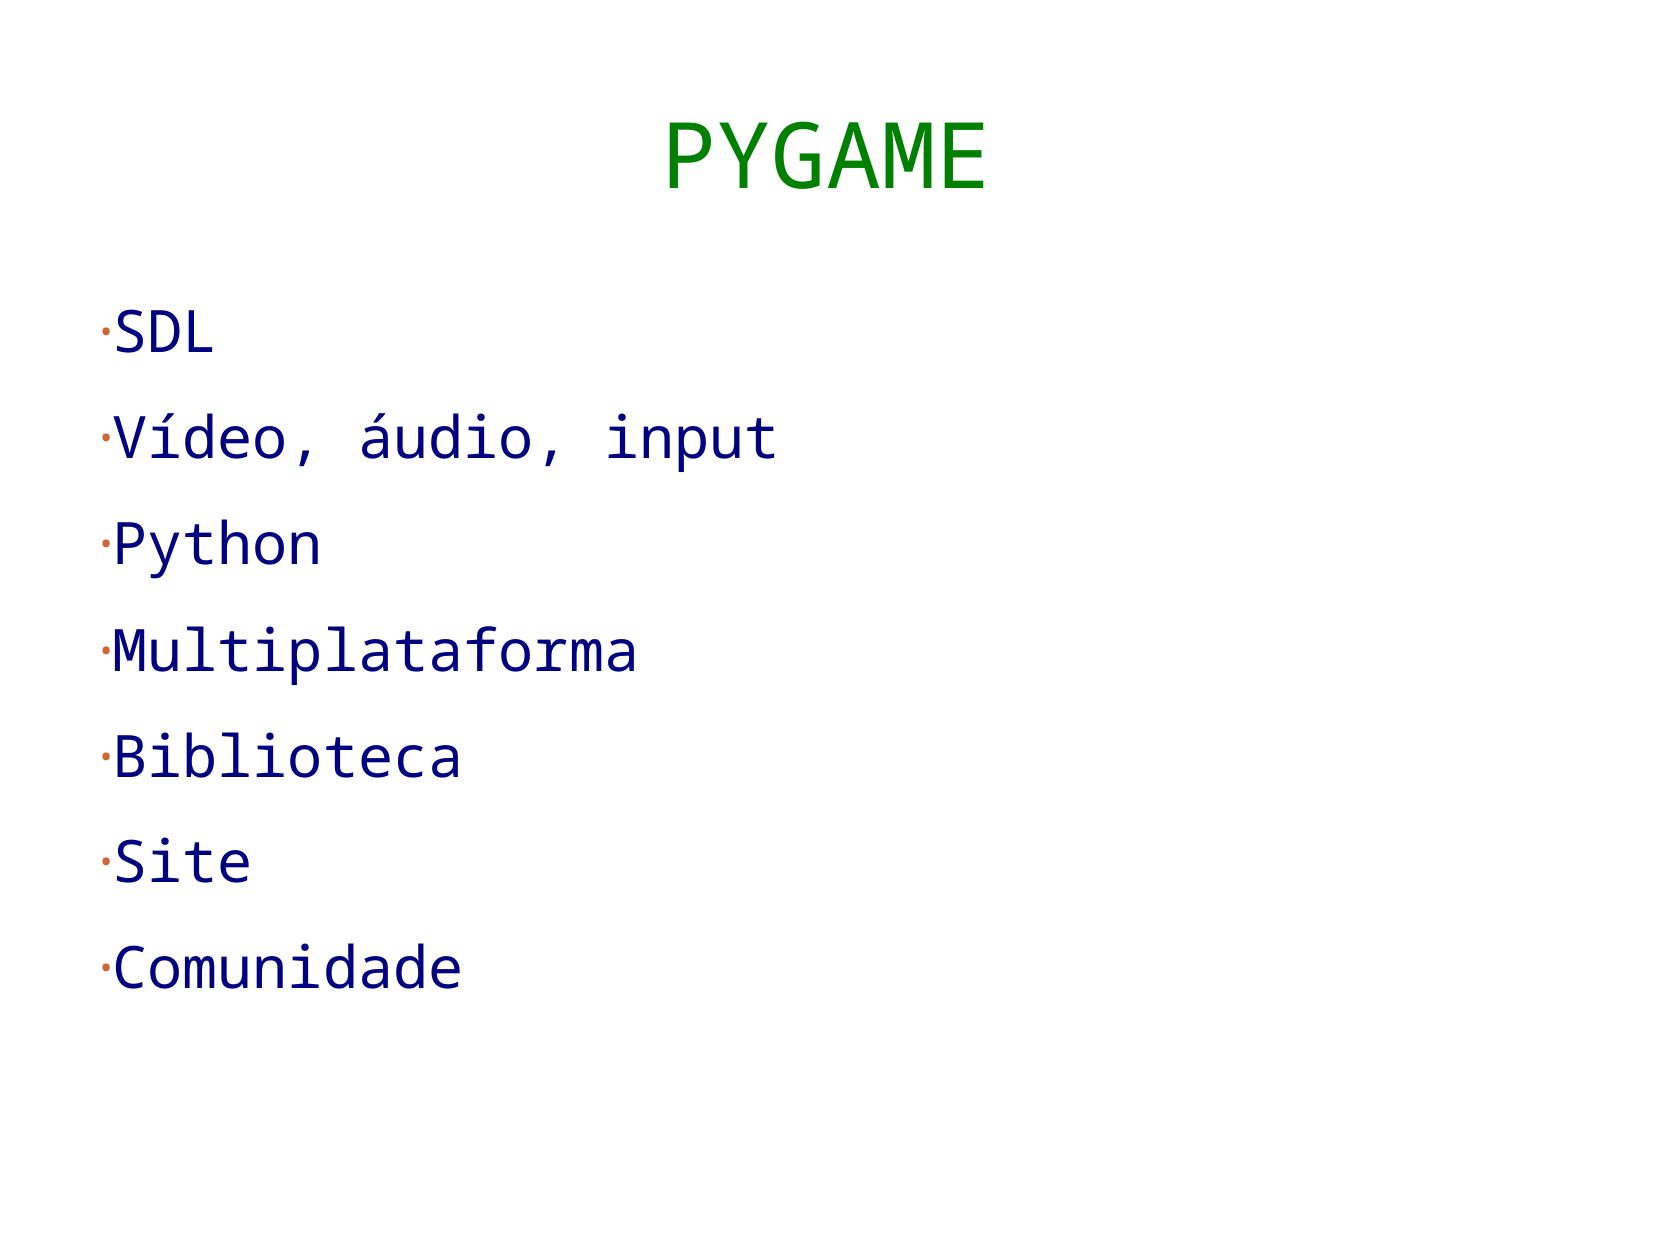

# PYGAME
SDL
Vídeo, áudio, input
Python
Multiplataforma
Biblioteca
Site
Comunidade